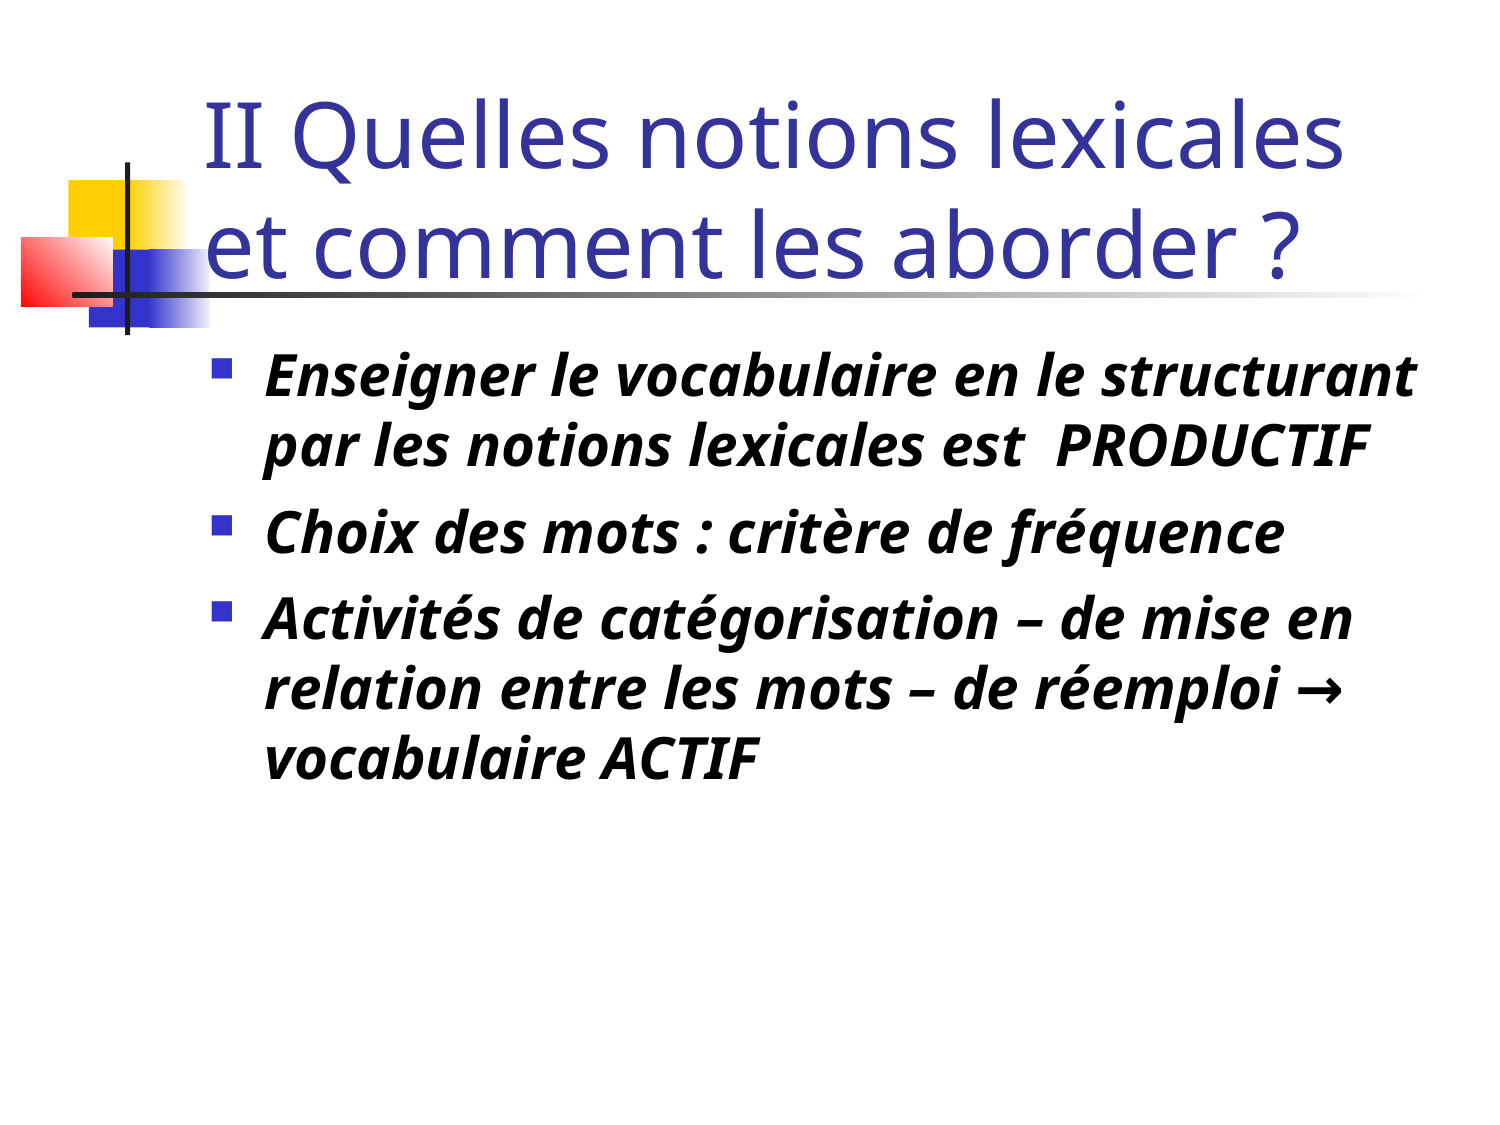

# II Quelles notions lexicales et comment les aborder ?
Enseigner le vocabulaire en le structurant par les notions lexicales est PRODUCTIF
Choix des mots : critère de fréquence
Activités de catégorisation – de mise en relation entre les mots – de réemploi → vocabulaire ACTIF